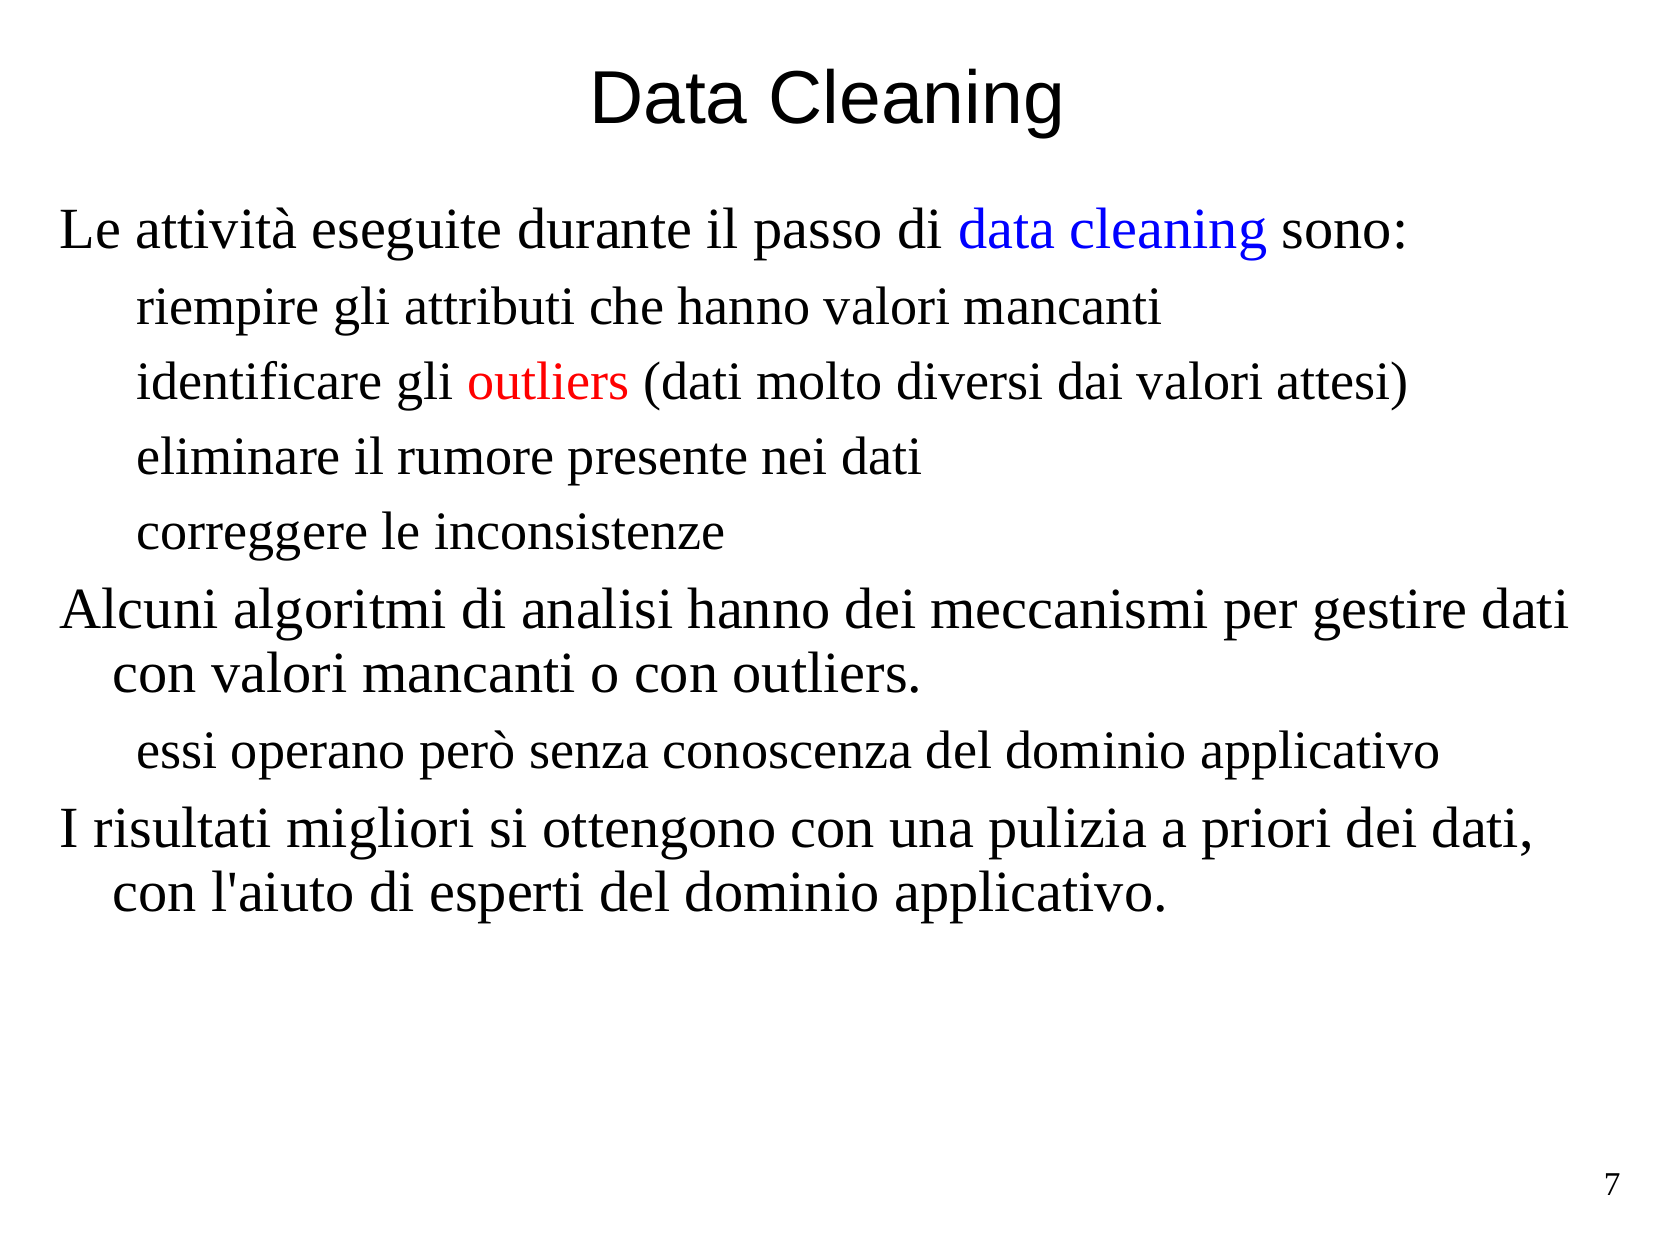

# Data Cleaning
Le attività eseguite durante il passo di data cleaning sono:
riempire gli attributi che hanno valori mancanti
identificare gli outliers (dati molto diversi dai valori attesi)
eliminare il rumore presente nei dati
correggere le inconsistenze
Alcuni algoritmi di analisi hanno dei meccanismi per gestire dati con valori mancanti o con outliers.
essi operano però senza conoscenza del dominio applicativo
I risultati migliori si ottengono con una pulizia a priori dei dati, con l'aiuto di esperti del dominio applicativo.